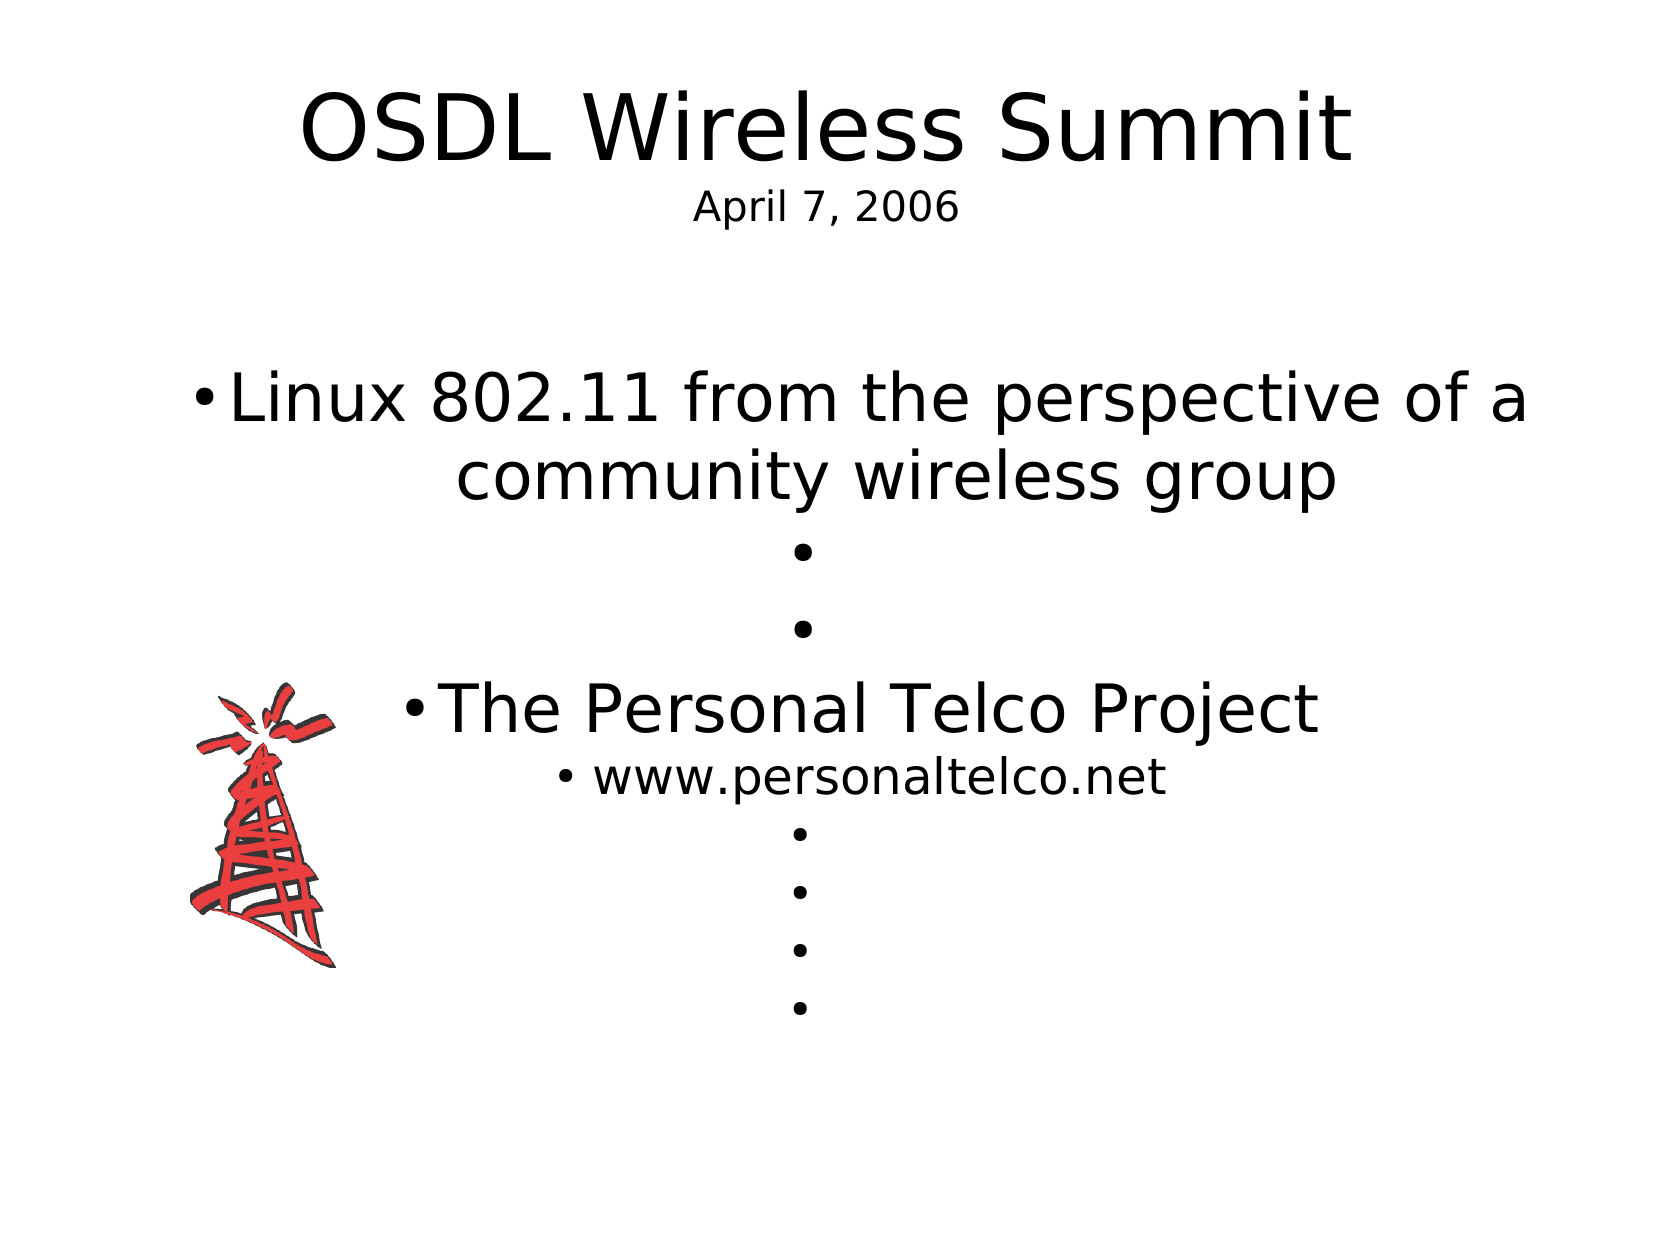

# OSDL Wireless Summit April 7, 2006
Linux 802.11 from the perspective of a community wireless group
The Personal Telco Project
www.personaltelco.net